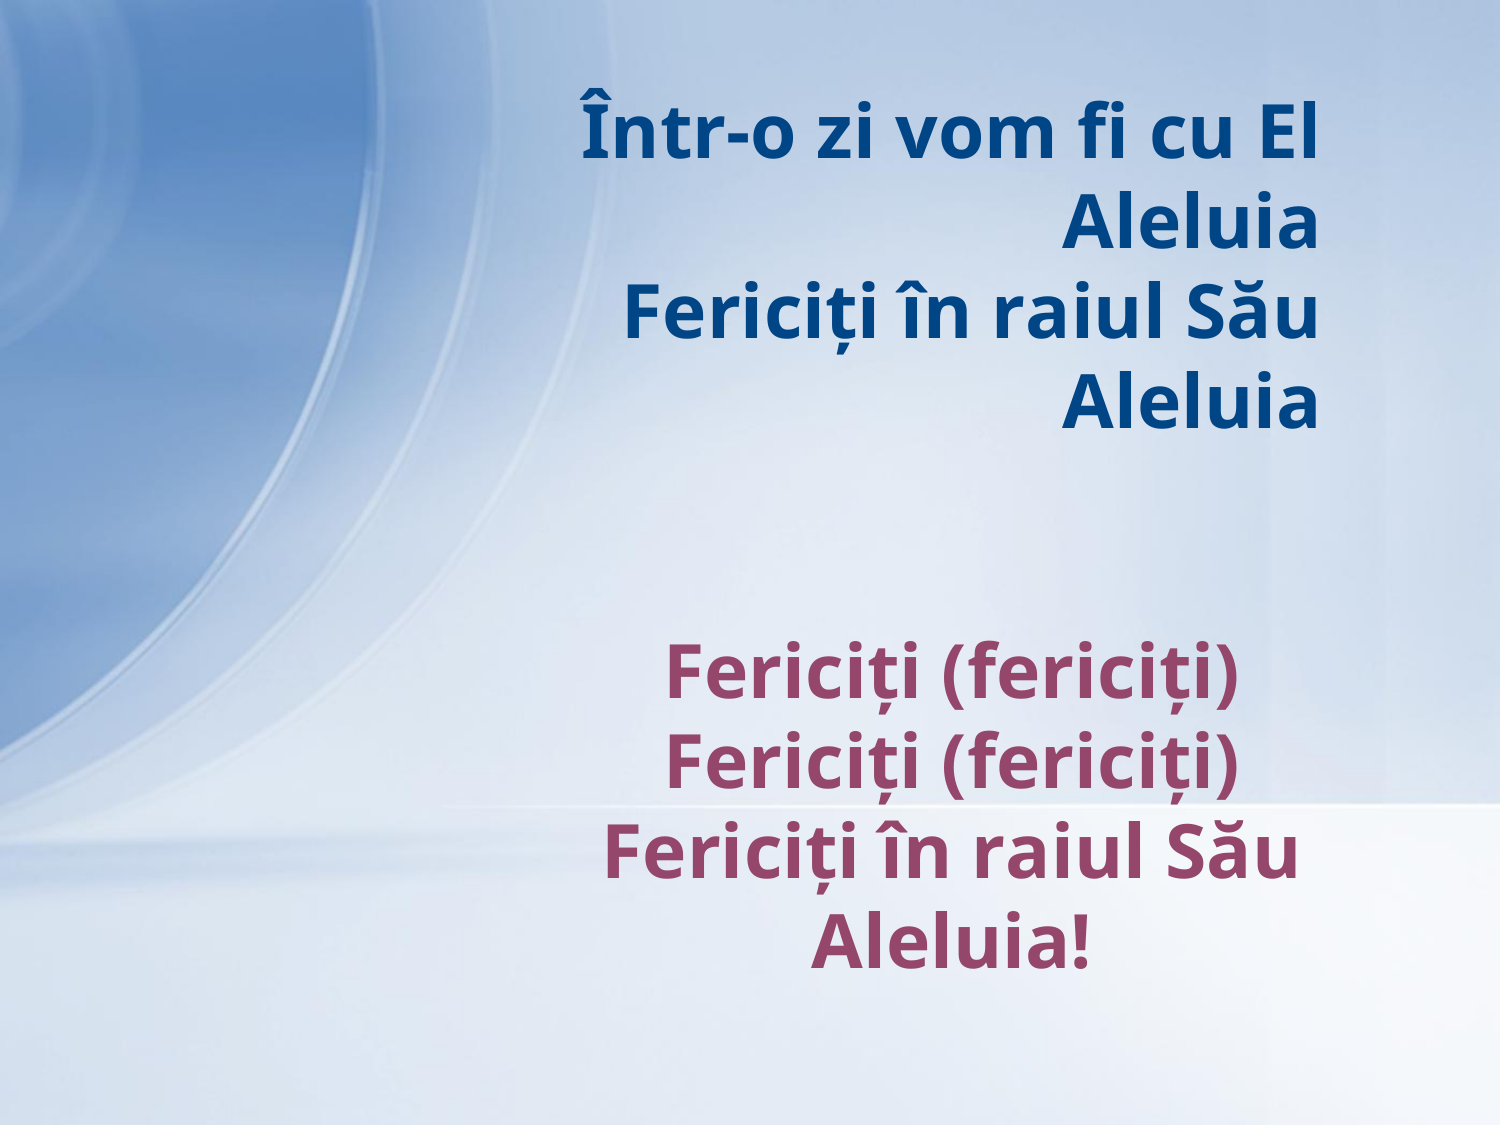

Într-o zi vom fi cu El
Aleluia
Fericiți în raiul Său
Aleluia
Fericiți (fericiți)
Fericiți (fericiți)
Fericiți în raiul Său
Aleluia!